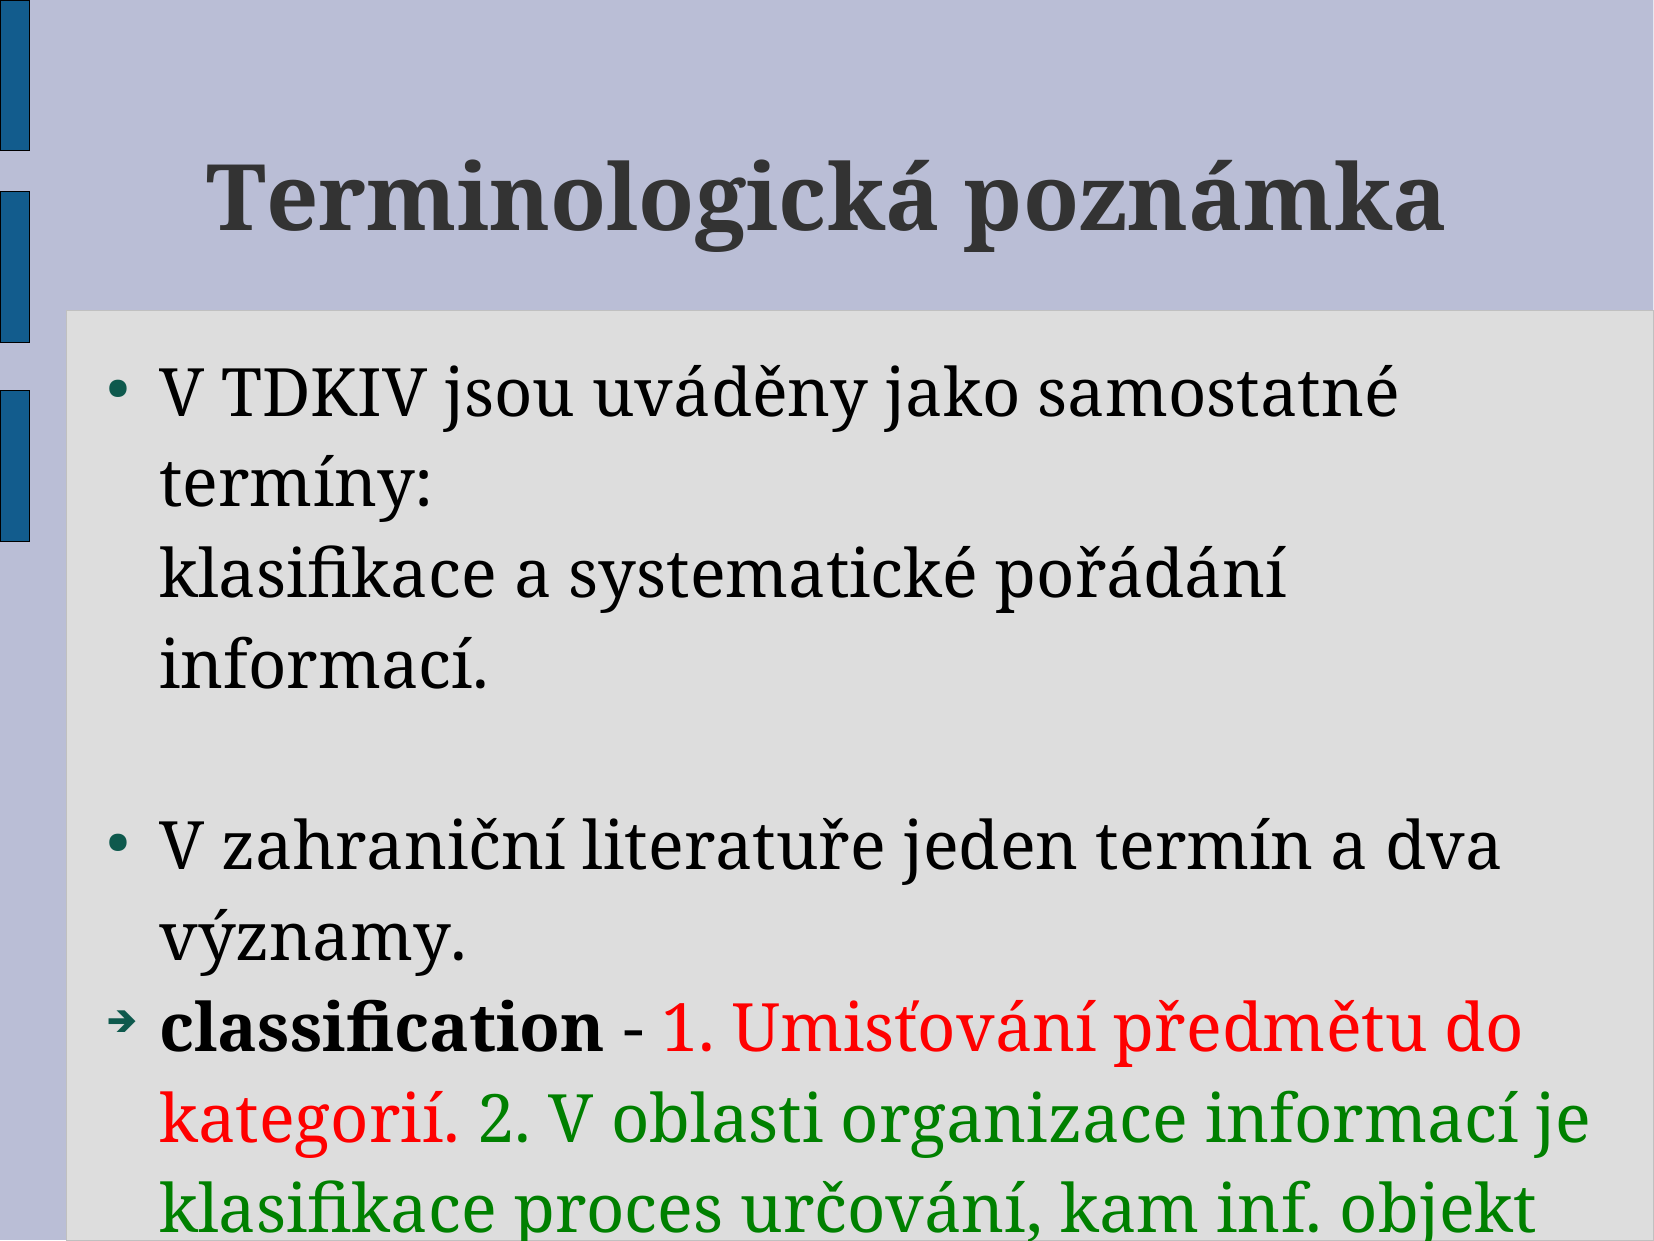

# Terminologická poznámka
V TDKIV jsou uváděny jako samostatné termíny:
klasifikace a systematické pořádání informací.
V zahraniční literatuře jeden termín a dva významy.
classification - 1. Umisťování předmětu do kategorií. 2. V oblasti organizace informací je klasifikace proces určování, kam inf. objekt spadá v dané hierarchii a často přiřazení notace. (Taylor, 2004, s. 359)